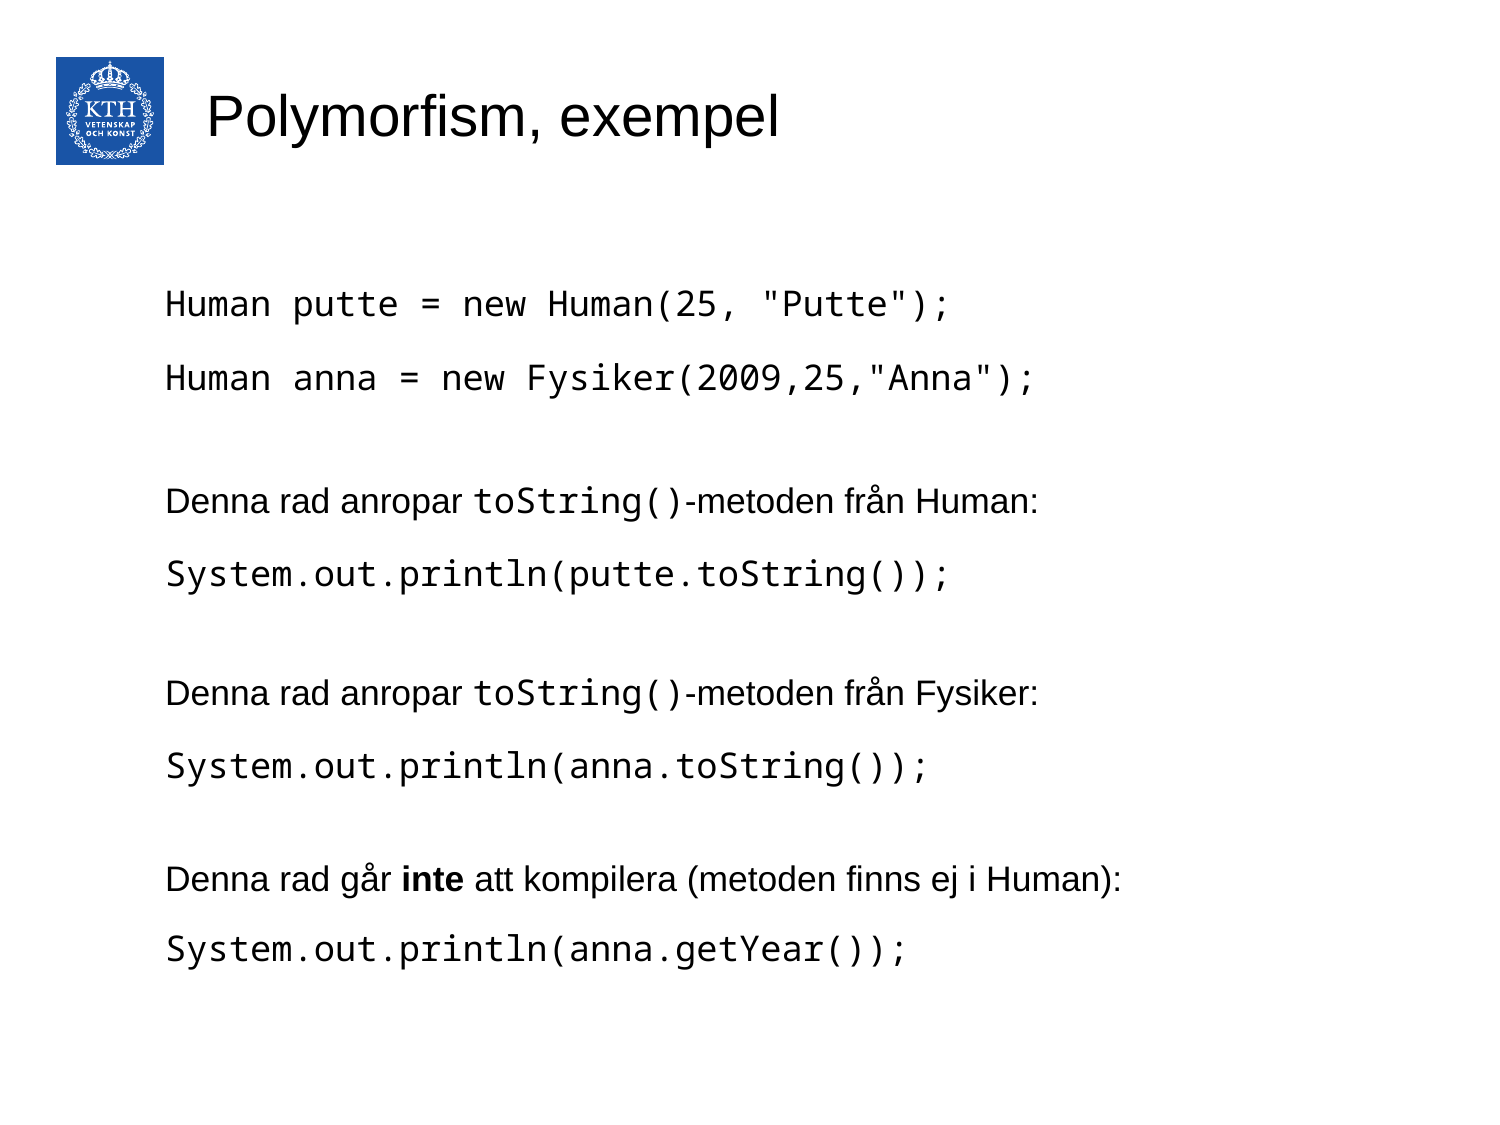

# Polymorfism, exempel
Human putte = new Human(25, "Putte");
Human anna = new Fysiker(2009,25,"Anna");
Denna rad anropar toString()-metoden från Human:
System.out.println(putte.toString());
Denna rad anropar toString()-metoden från Fysiker:
System.out.println(anna.toString());
Denna rad går inte att kompilera (metoden finns ej i Human):
System.out.println(anna.getYear());